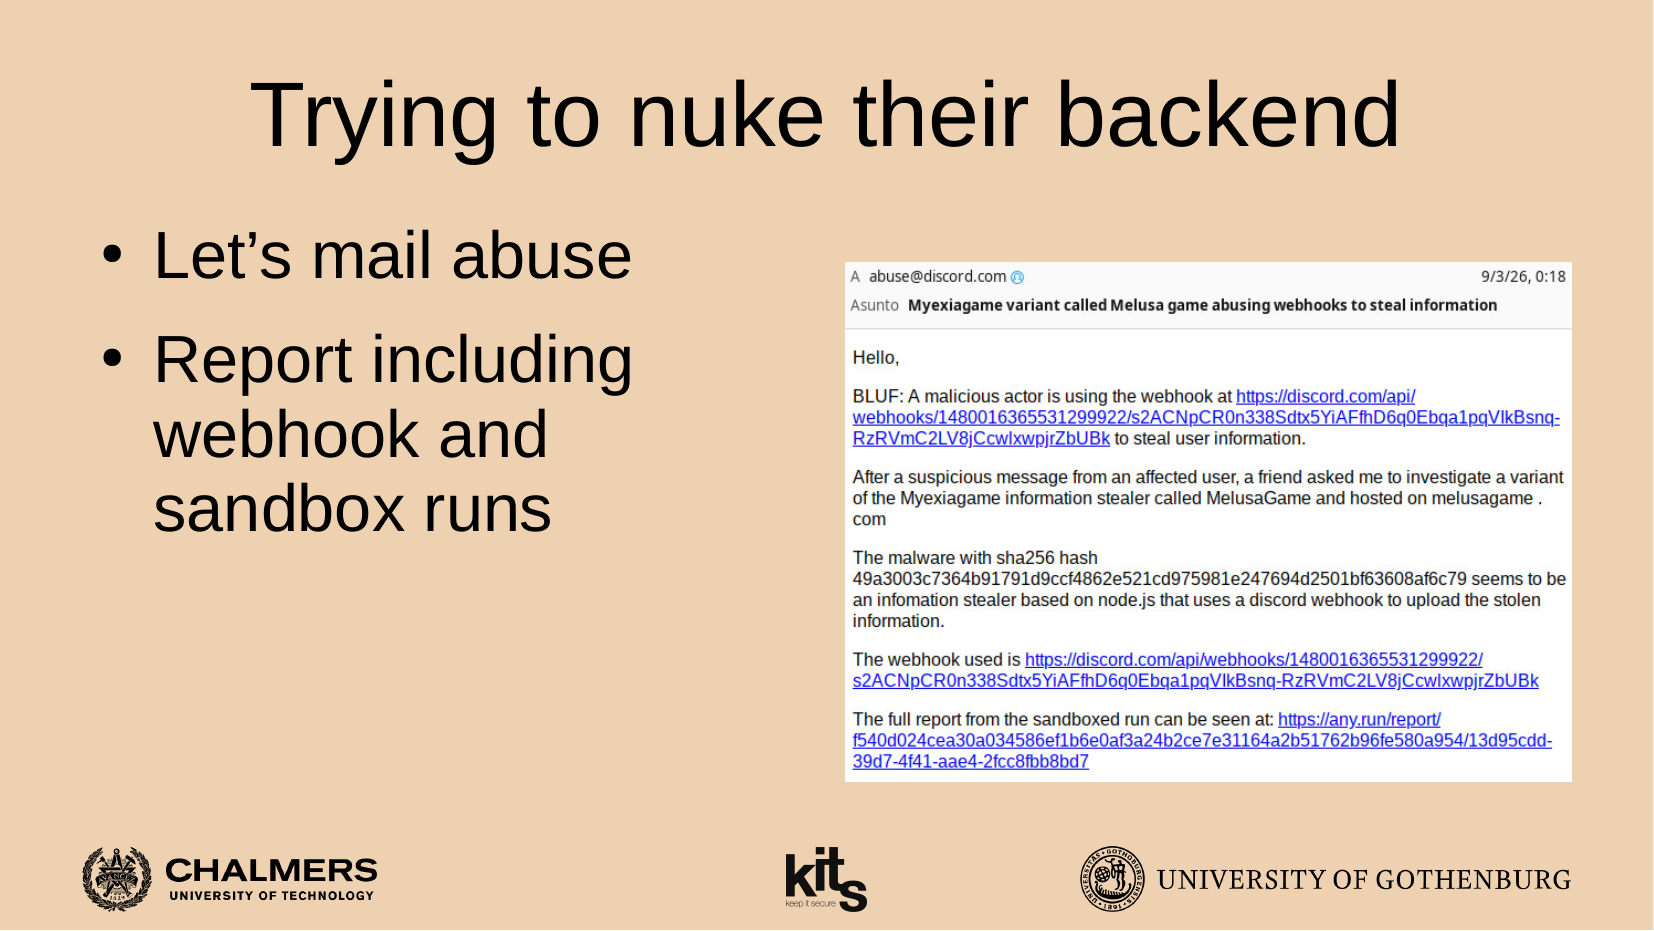

# Trying to nuke their backend
Let’s mail abuse
Report including webhook and sandbox runs